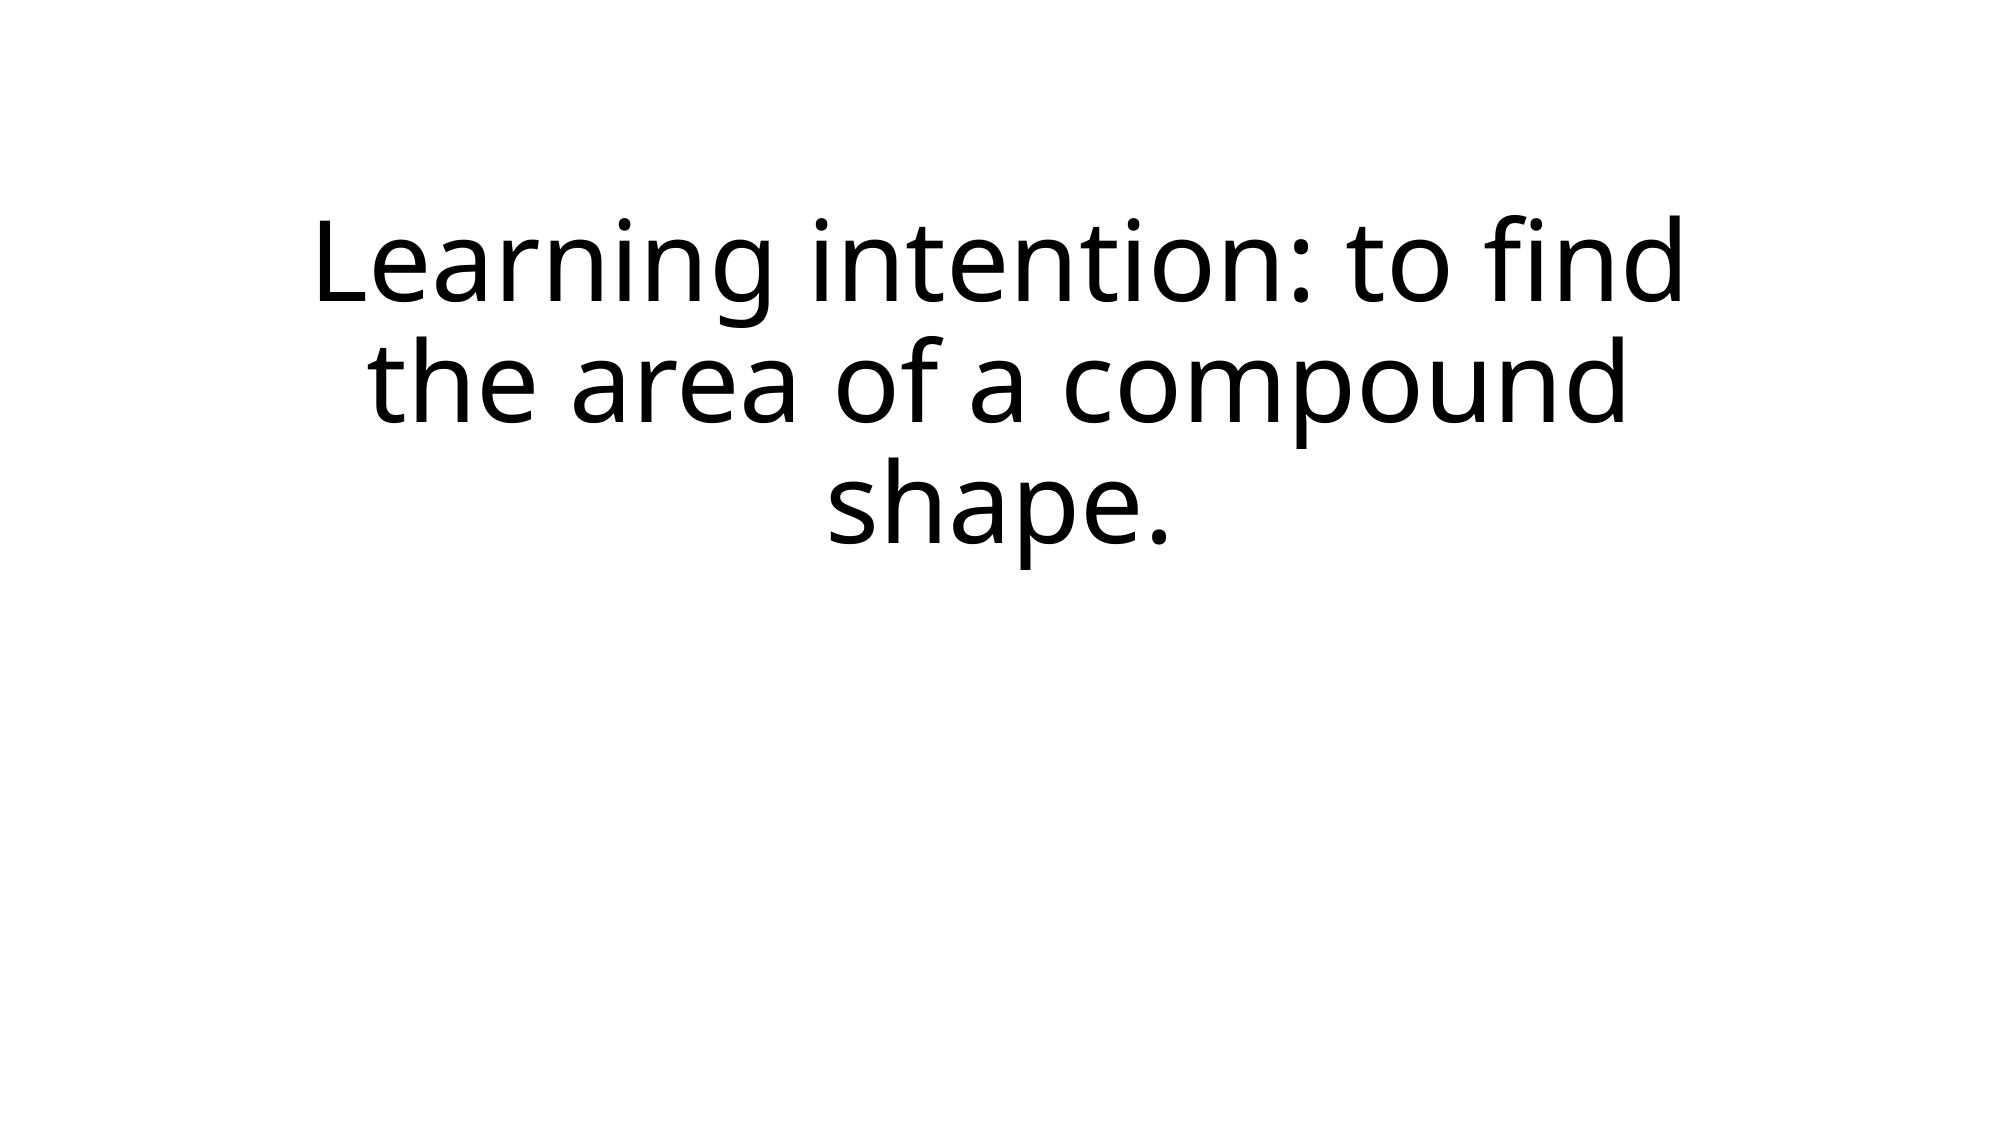

# Learning intention: to find the area of a compound shape.